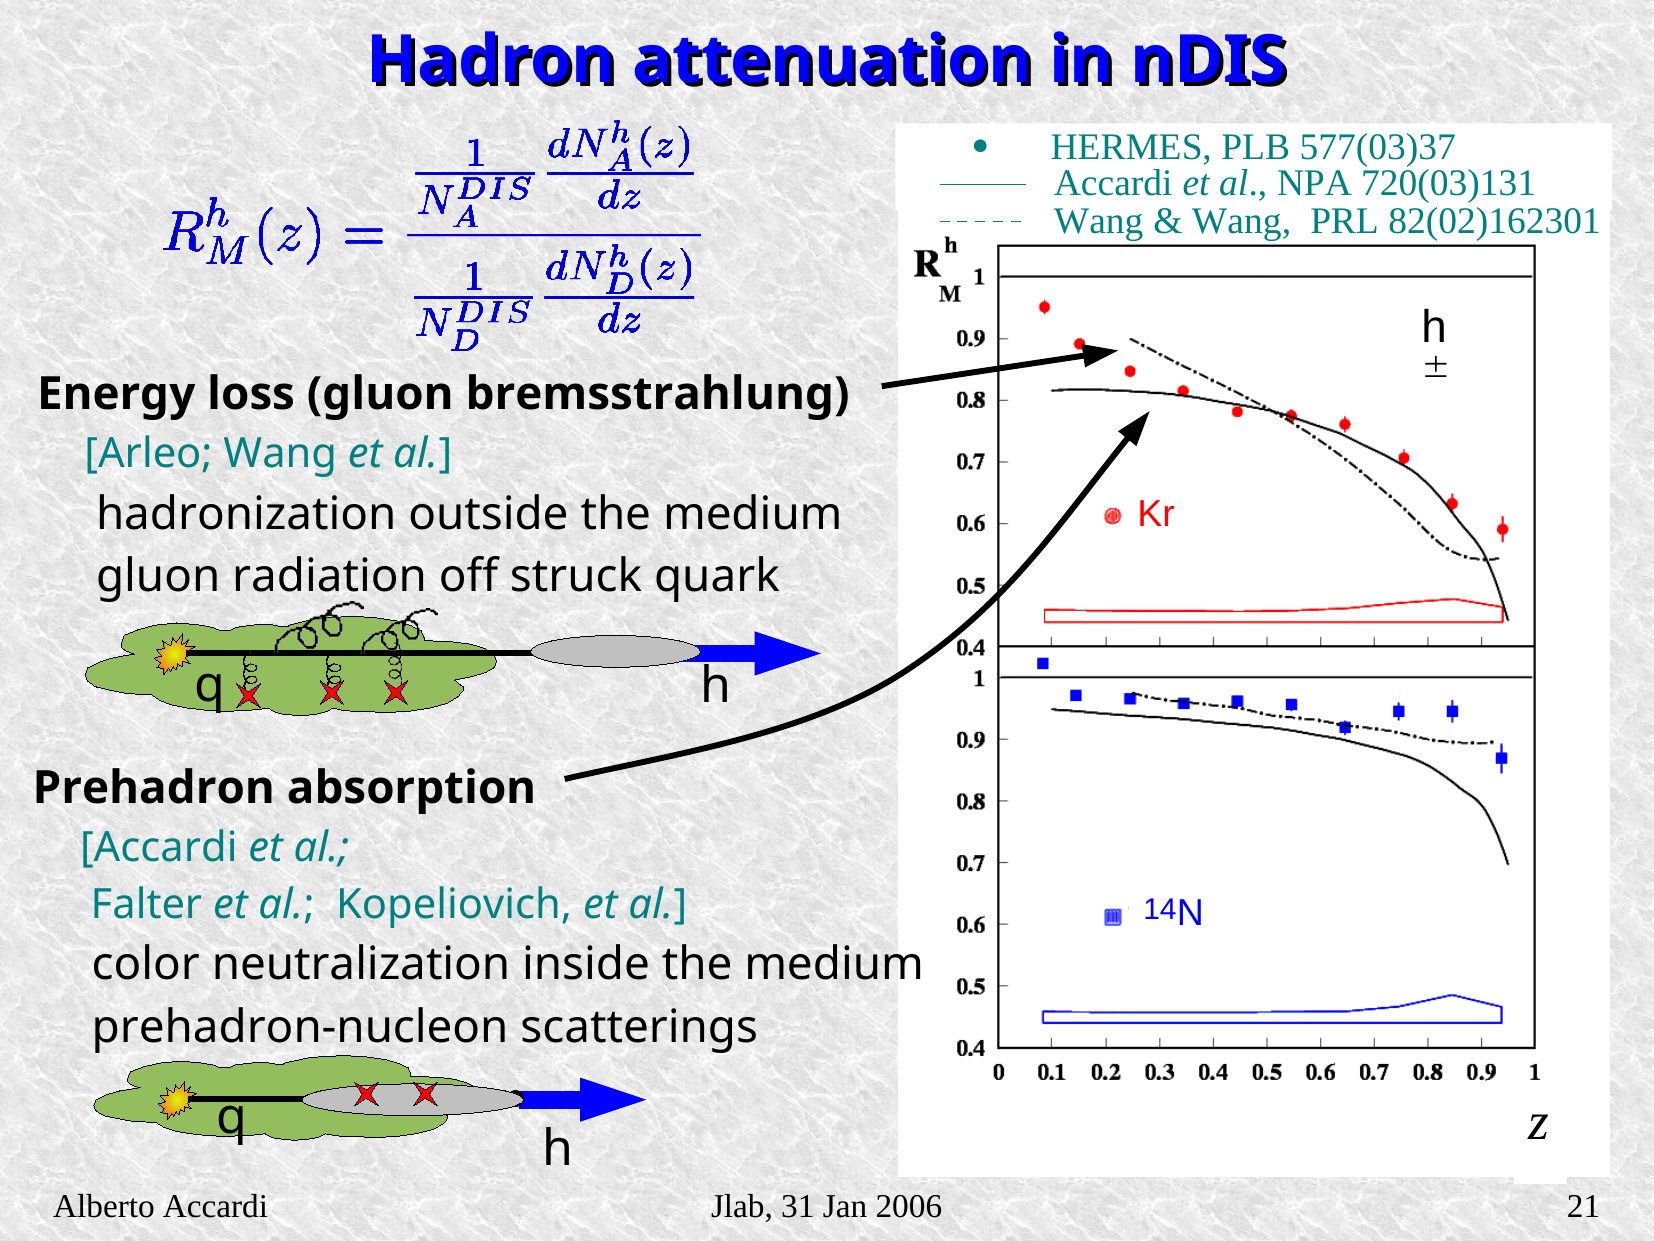

Hadron attenuation in nDIS
 HERMES, PLB 577(03)37
Accardi et al., NPA 720(03)131
Wang & Wang, PRL 82(02)162301
h 
Kr
14N
z
Energy loss (gluon bremsstrahlung)
[Arleo; Wang et al.]
hadronization outside the medium
gluon radiation off struck quark
q
h
Prehadron absorption
[Accardi et al.;
 Falter et al.; Kopeliovich, et al.]
color neutralization inside the medium
prehadron-nucleon scatterings
q
h
Alberto Accardi
Hot Quarks 2006
21